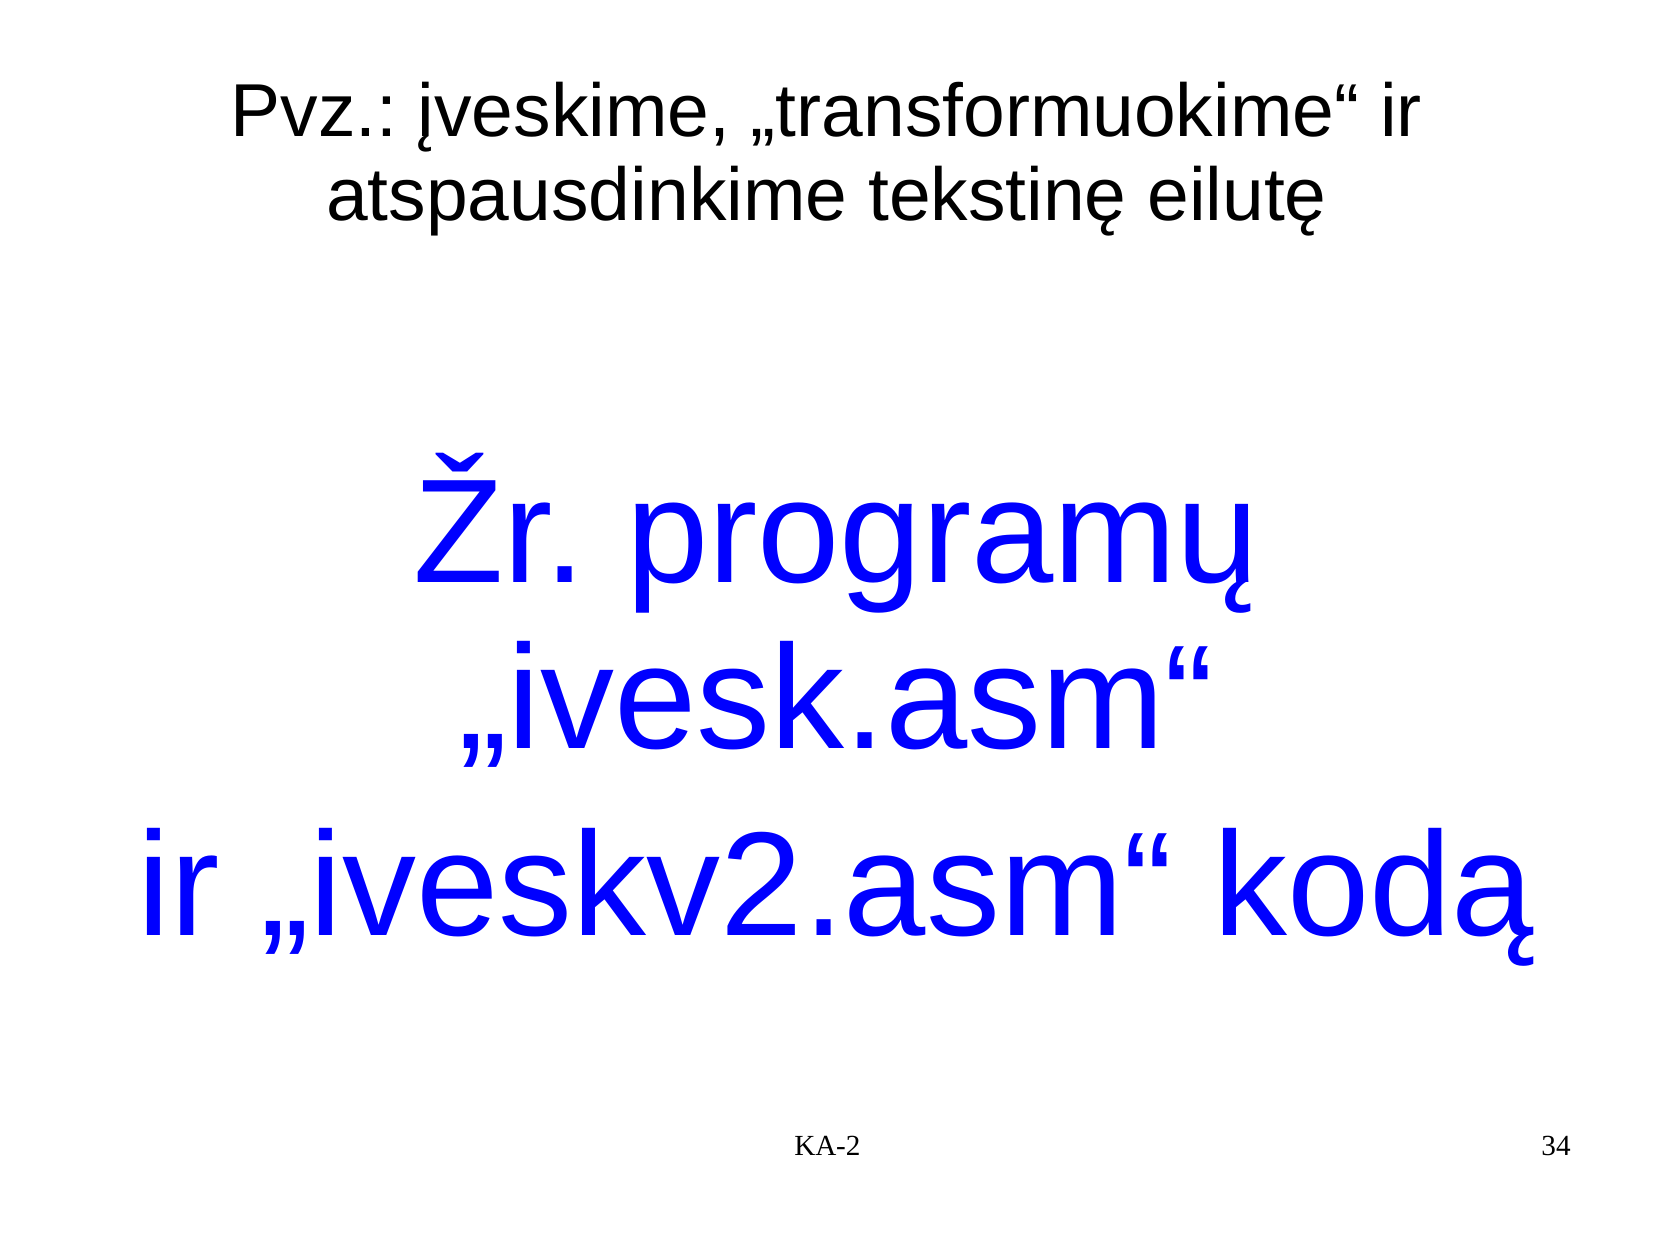

# Pvz.: įveskime, „transformuokime“ ir atspausdinkime tekstinę eilutę
Žr. programų „ivesk.asm“
ir „iveskv2.asm“ kodą
KA-2
34